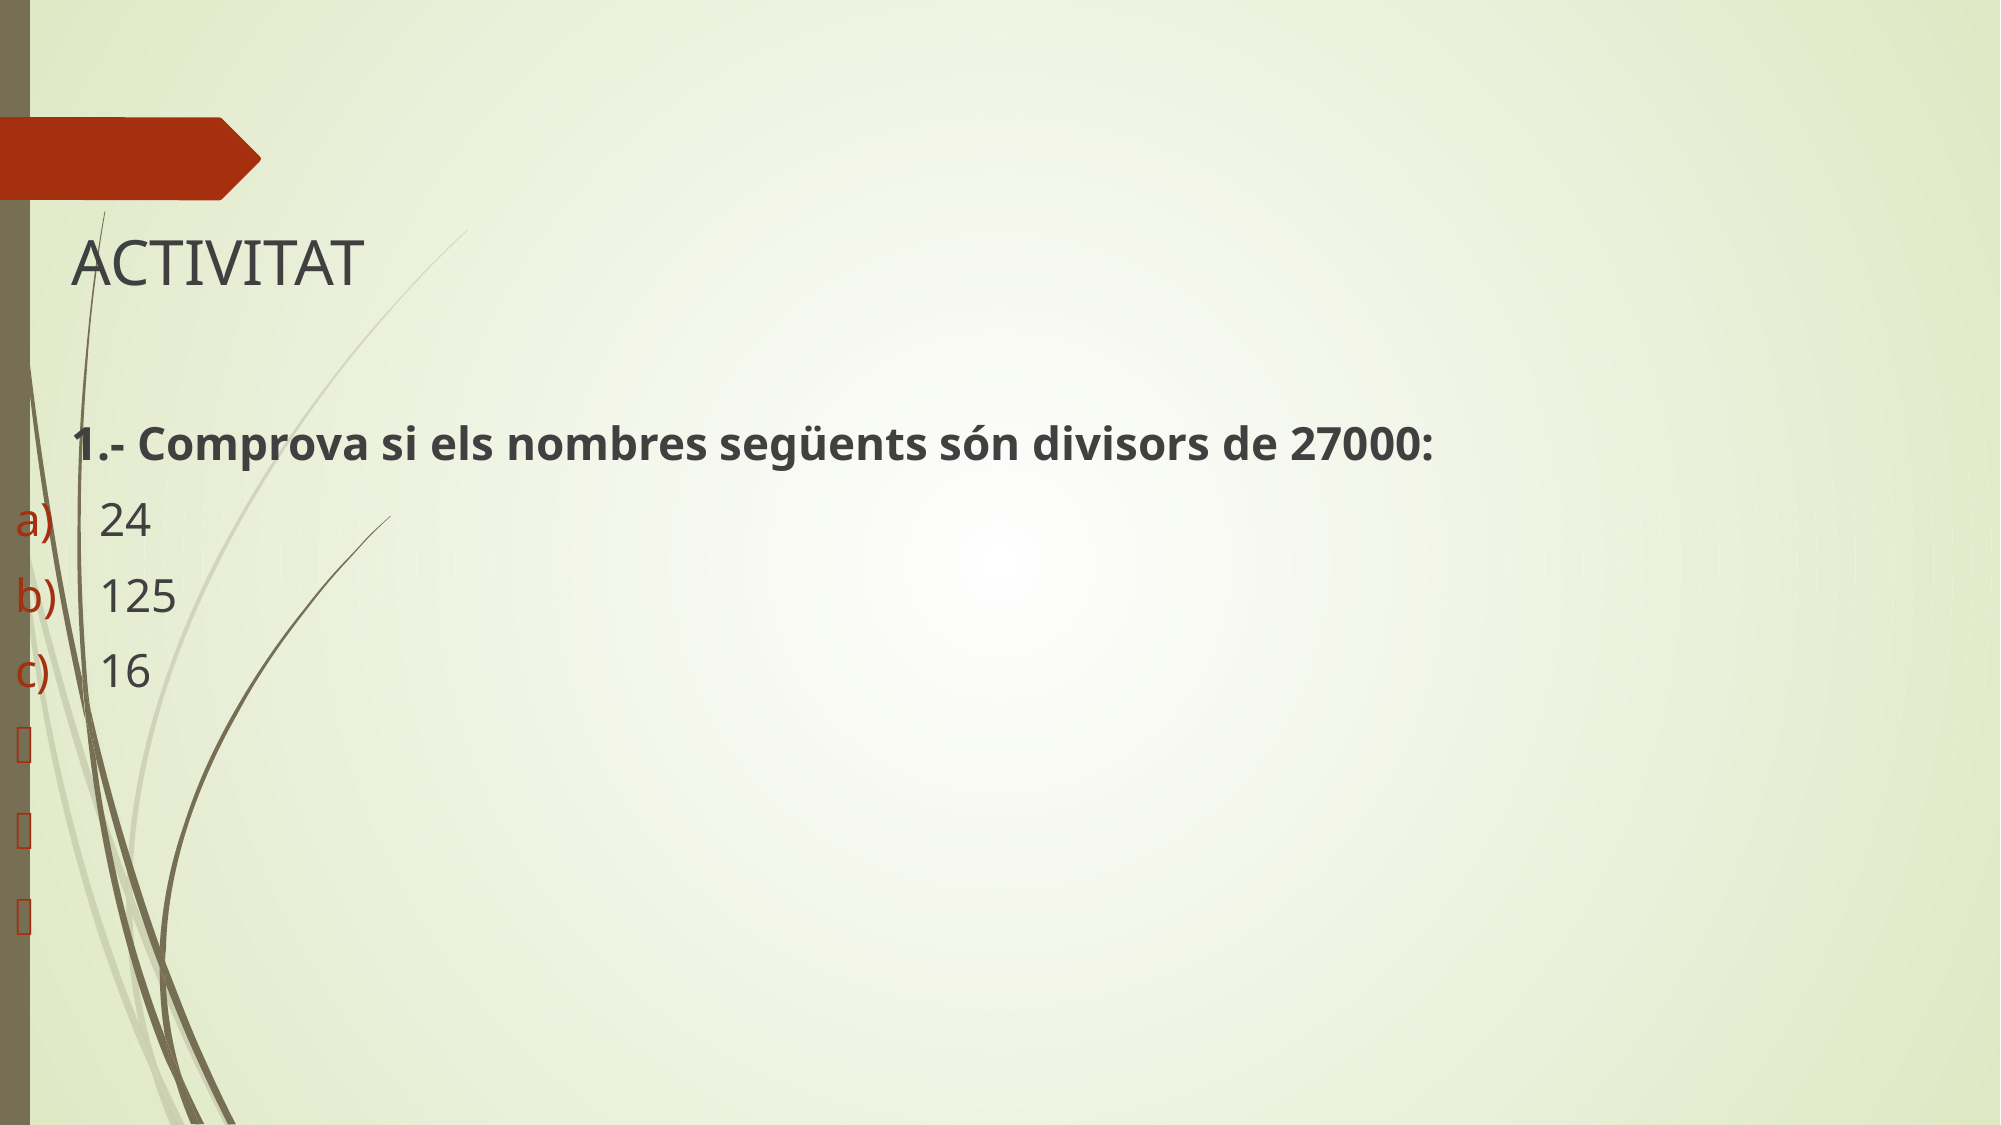

# ACTIVITAT
1.- Comprova si els nombres següents són divisors de 27000:
24
125
16